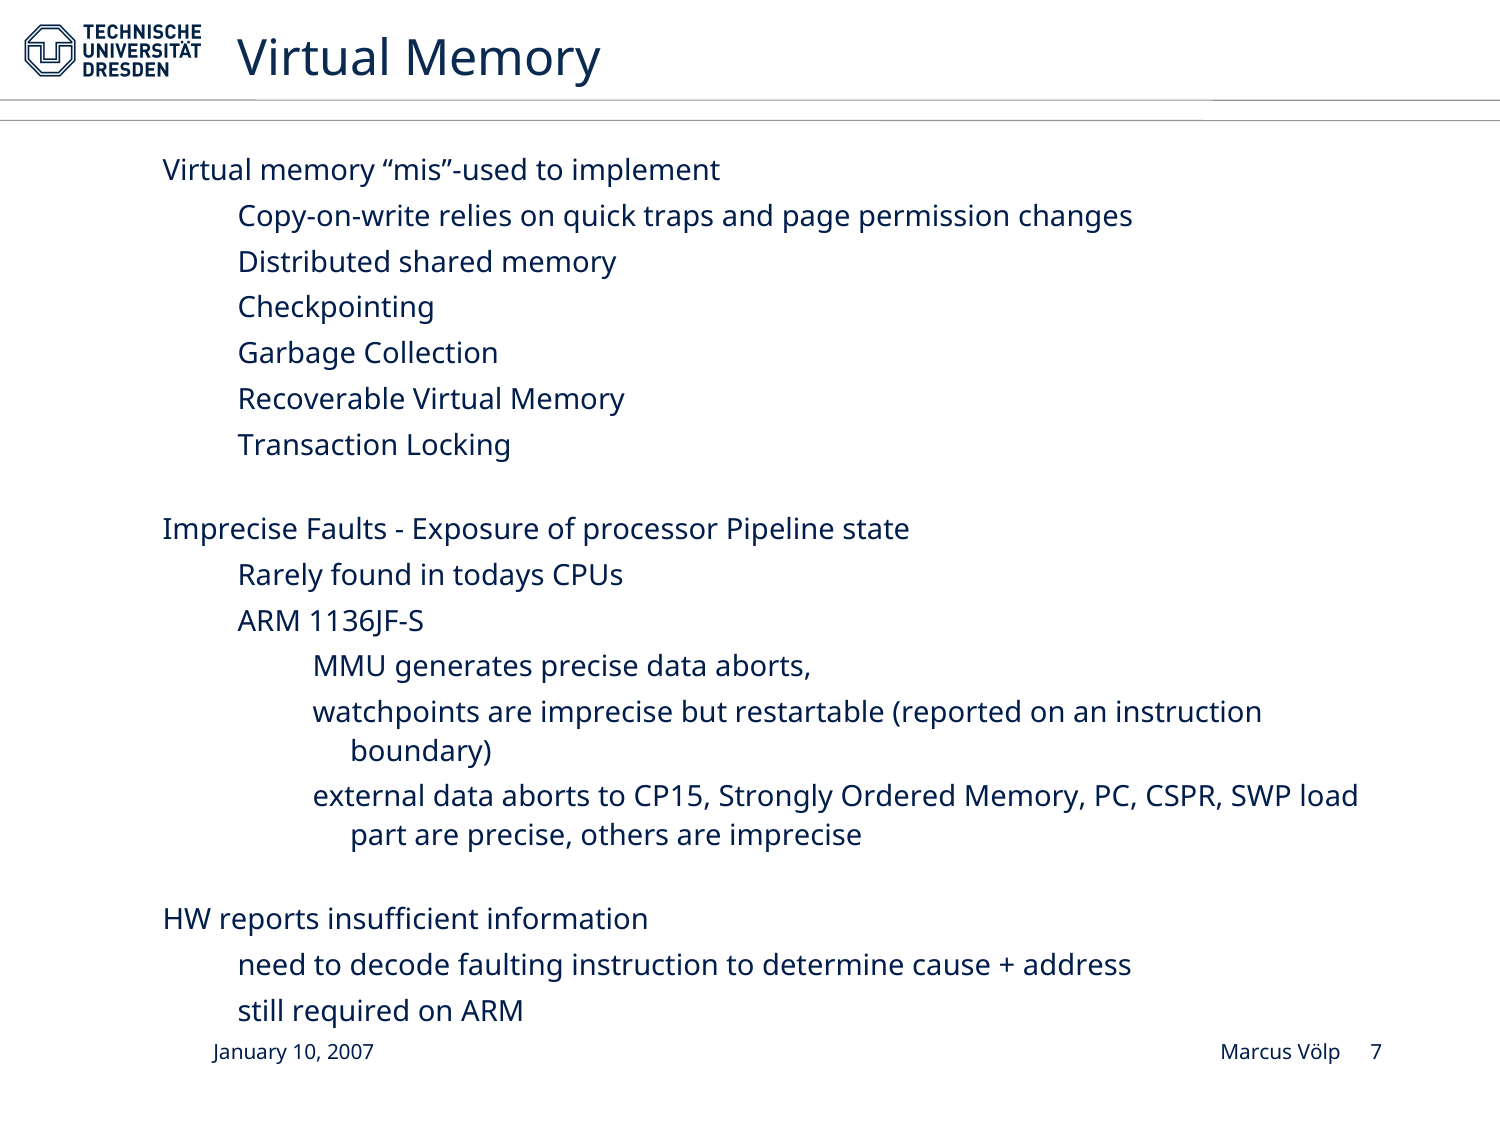

# Virtual Memory
Virtual memory “mis”-used to implement
Copy-on-write relies on quick traps and page permission changes
Distributed shared memory
Checkpointing
Garbage Collection
Recoverable Virtual Memory
Transaction Locking
Imprecise Faults - Exposure of processor Pipeline state
Rarely found in todays CPUs
ARM 1136JF-S
MMU generates precise data aborts,
watchpoints are imprecise but restartable (reported on an instruction boundary)
external data aborts to CP15, Strongly Ordered Memory, PC, CSPR, SWP load part are precise, others are imprecise
HW reports insufficient information
need to decode faulting instruction to determine cause + address
still required on ARM